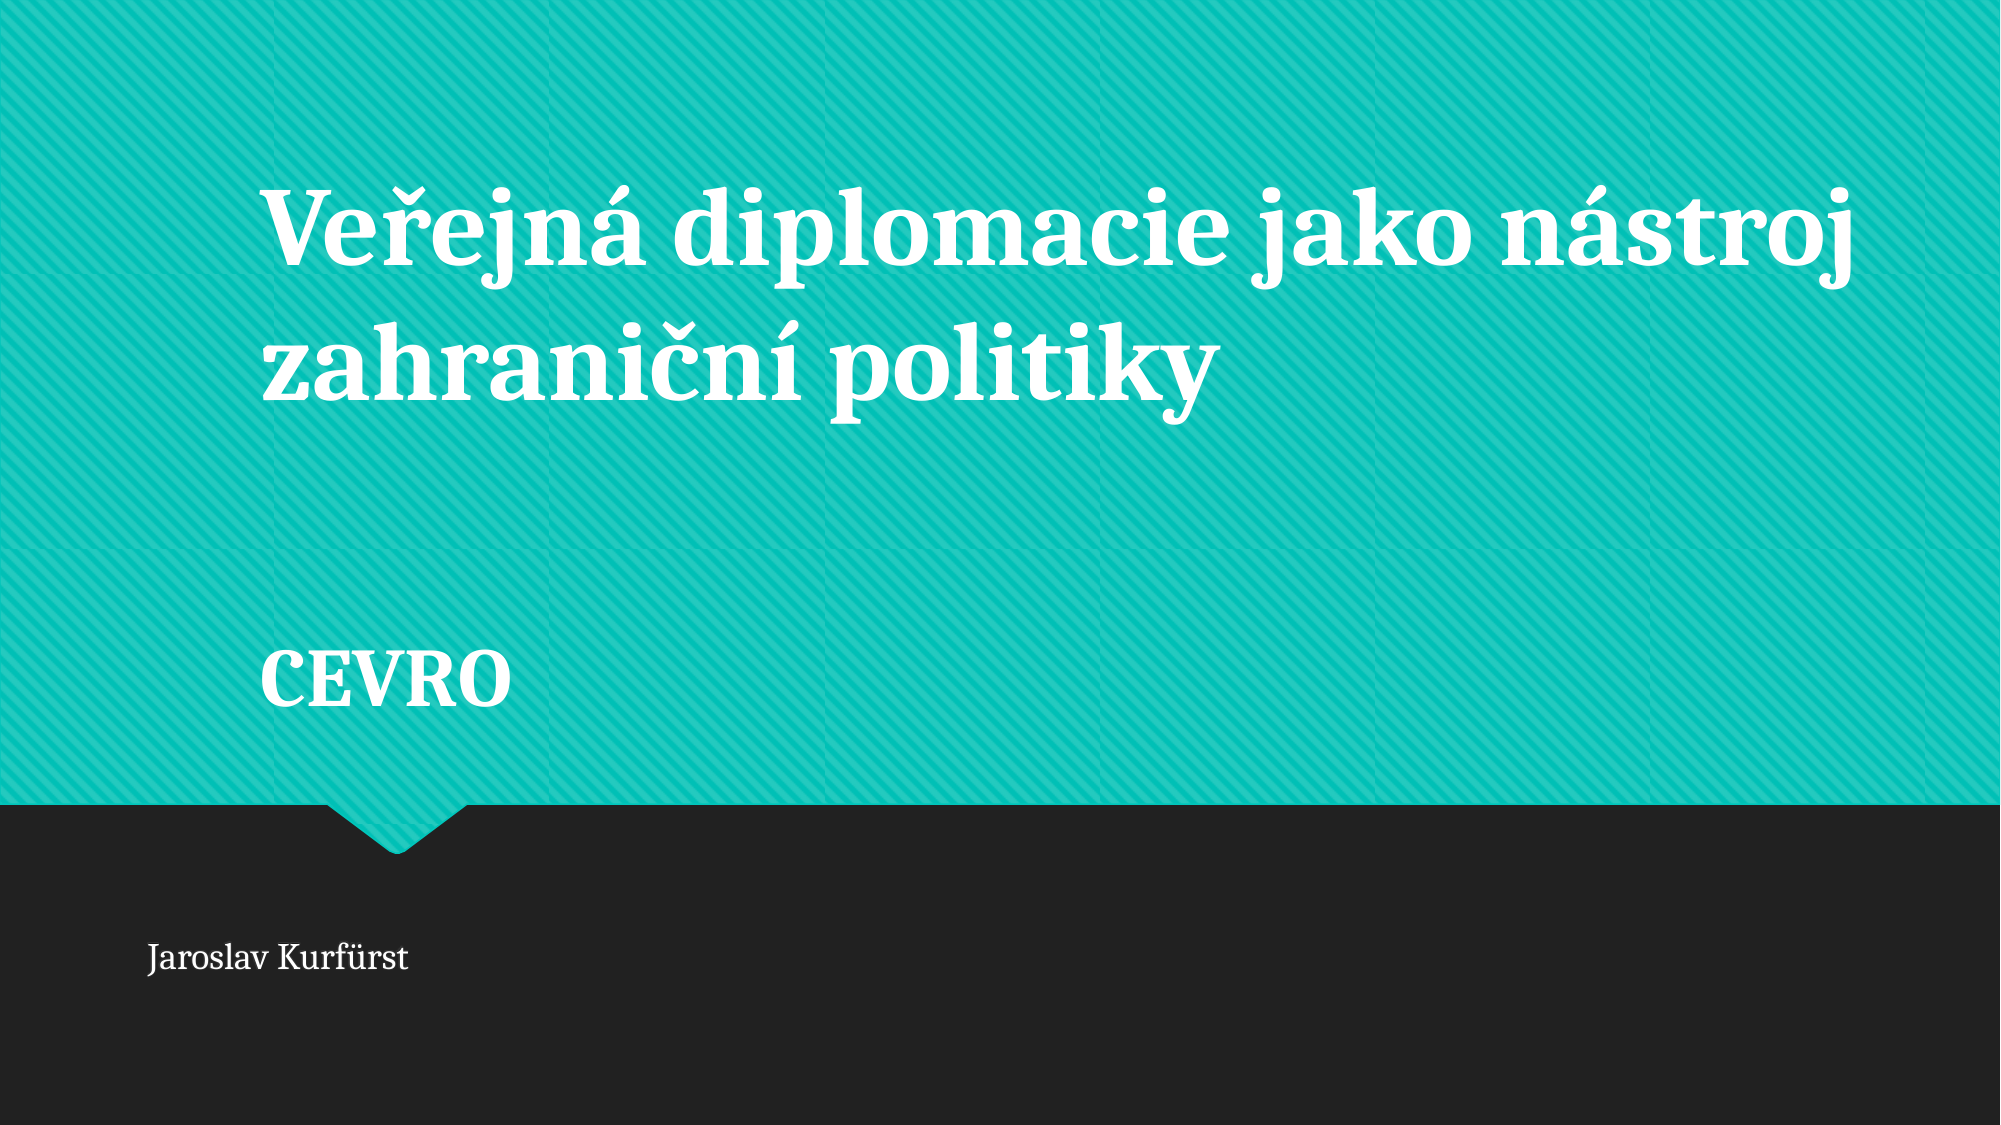

Veřejná diplomacie jako nástroj zahraniční politiky
CEVRO
# Jaroslav Kurfürst